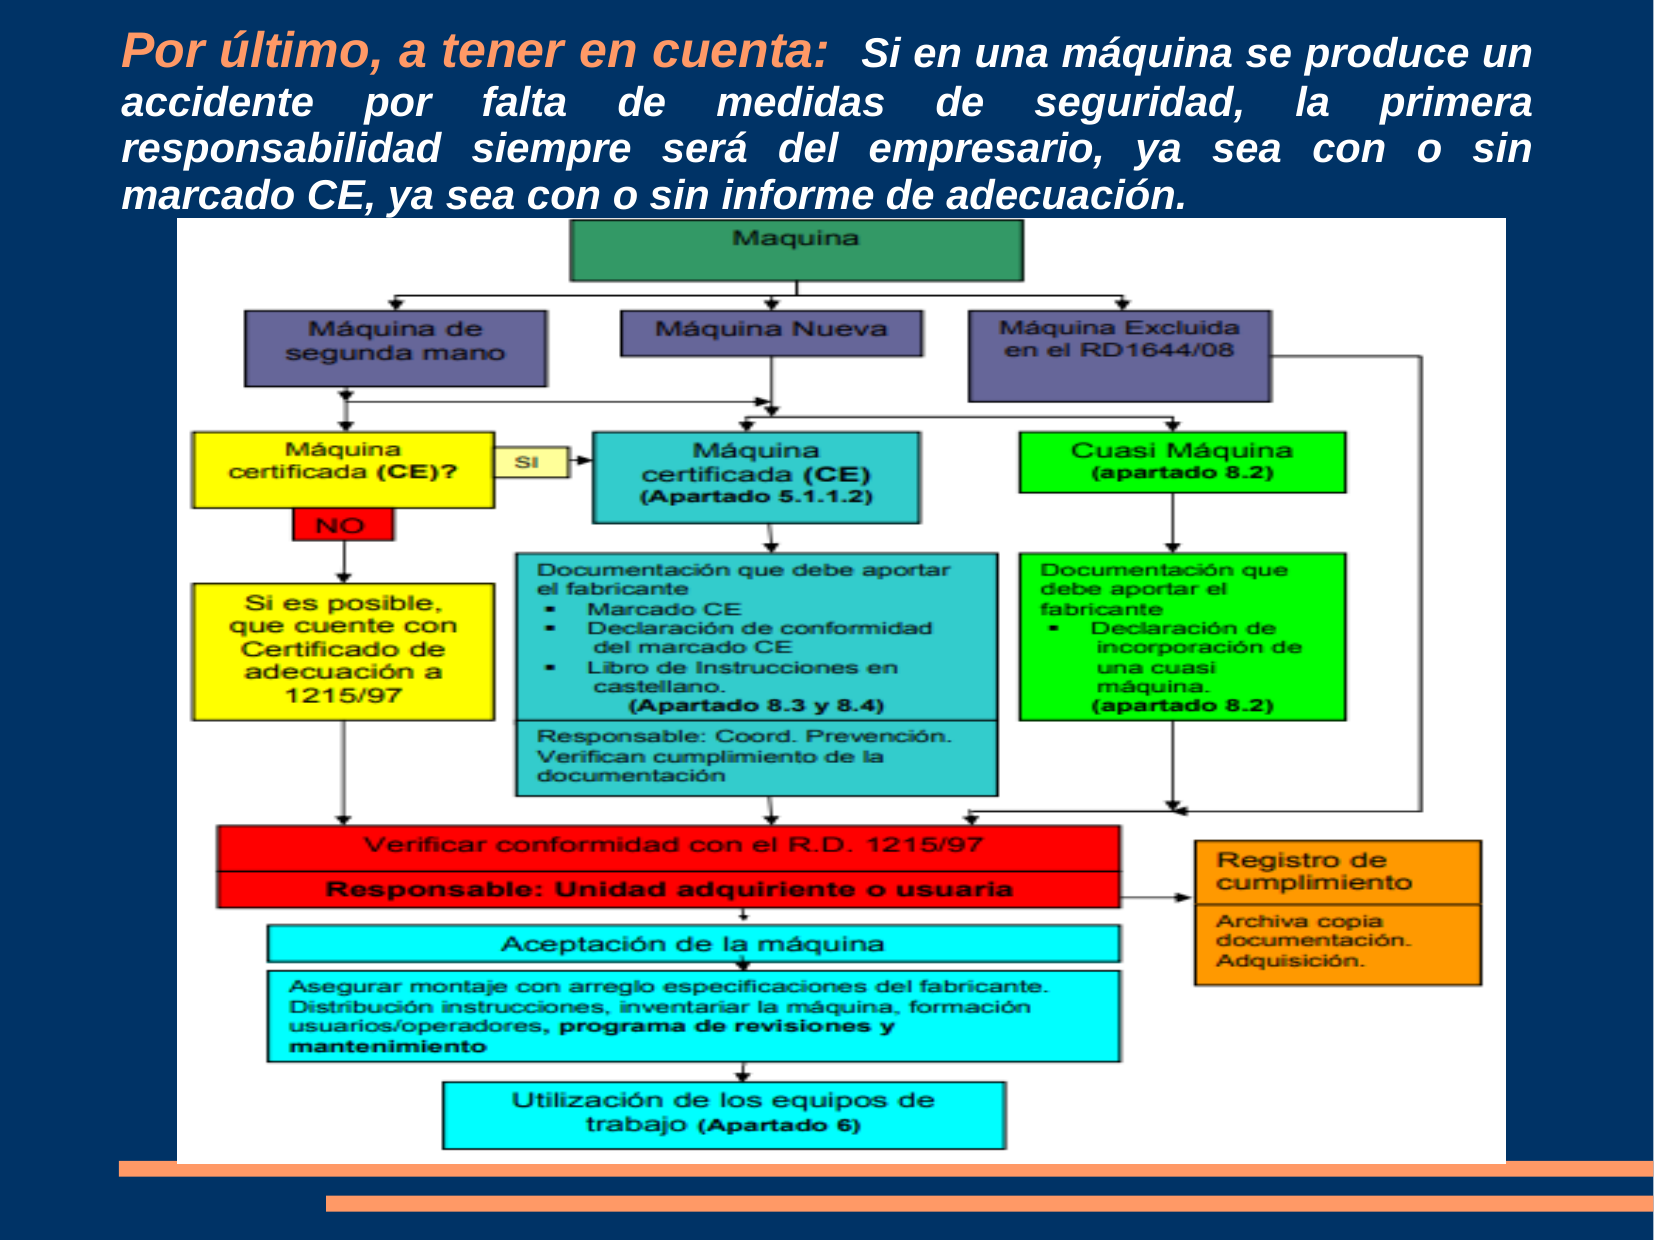

# Por último, a tener en cuenta: Si en una máquina se produce un accidente por falta de medidas de seguridad, la primera responsabilidad siempre será del empresario, ya sea con o sin marcado CE, ya sea con o sin informe de adecuación.